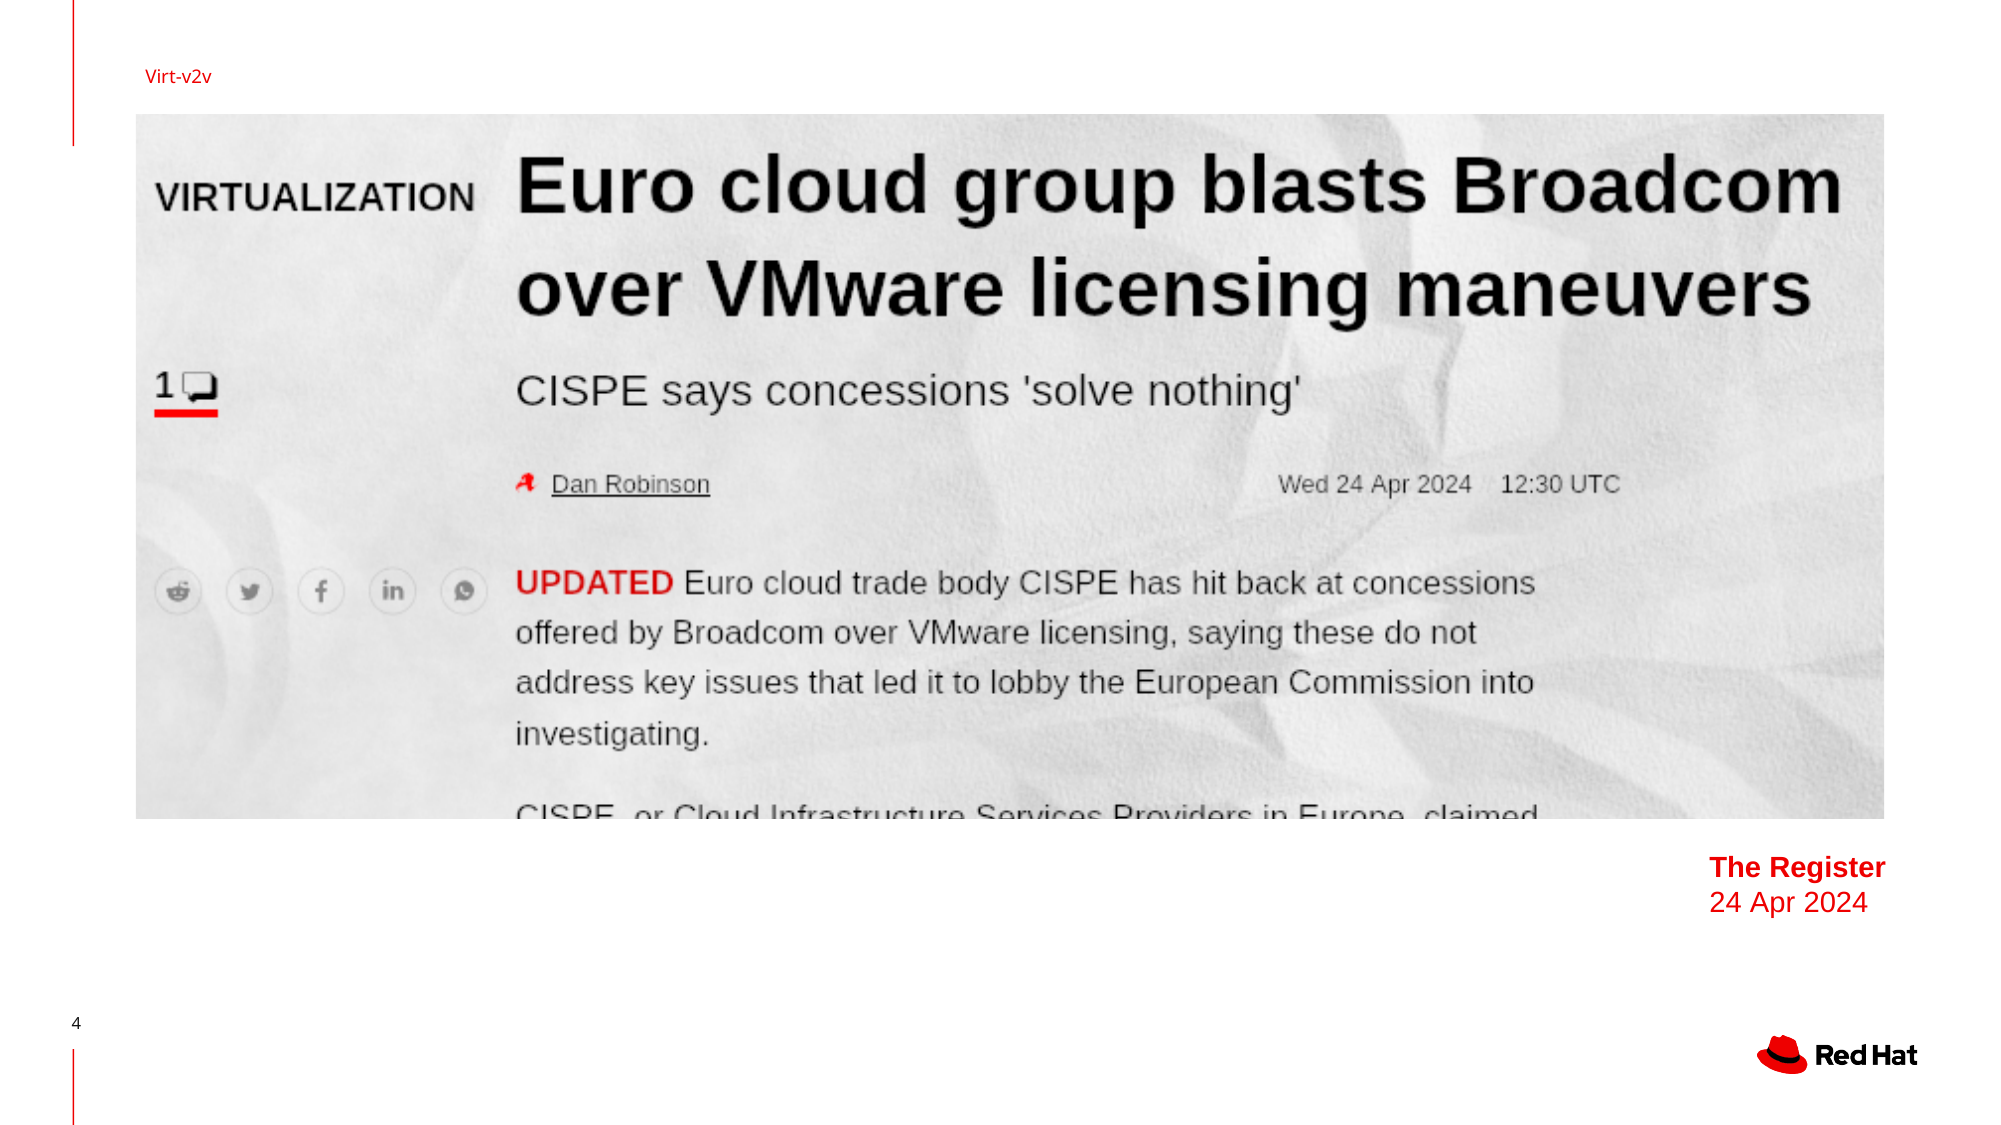

Virt-v2v
The Register
24 Apr 2024
4